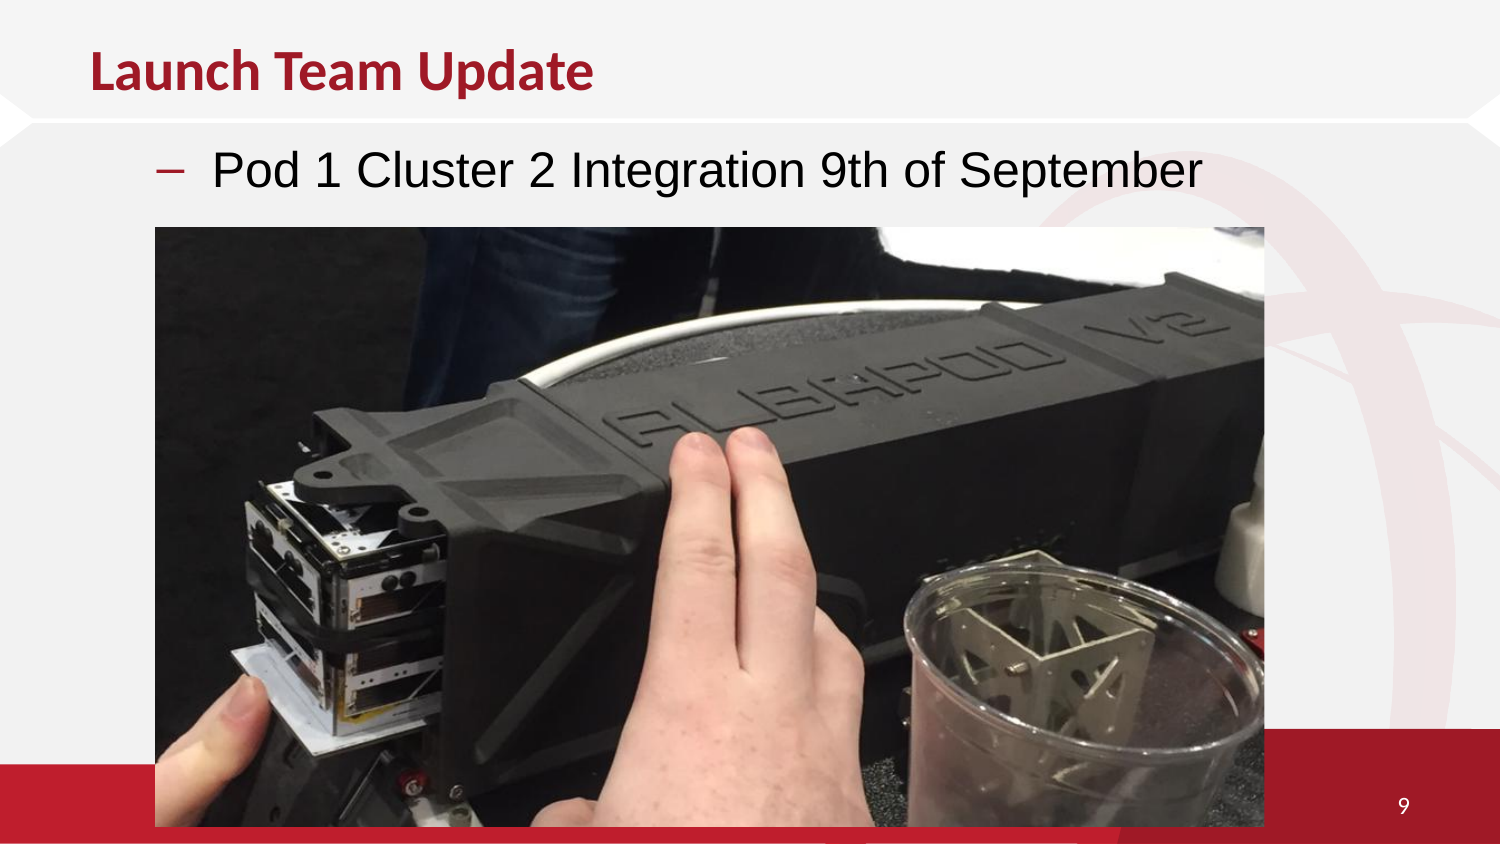

# Launch Team Update
Pod 1 Cluster 2 Integration 9th of September